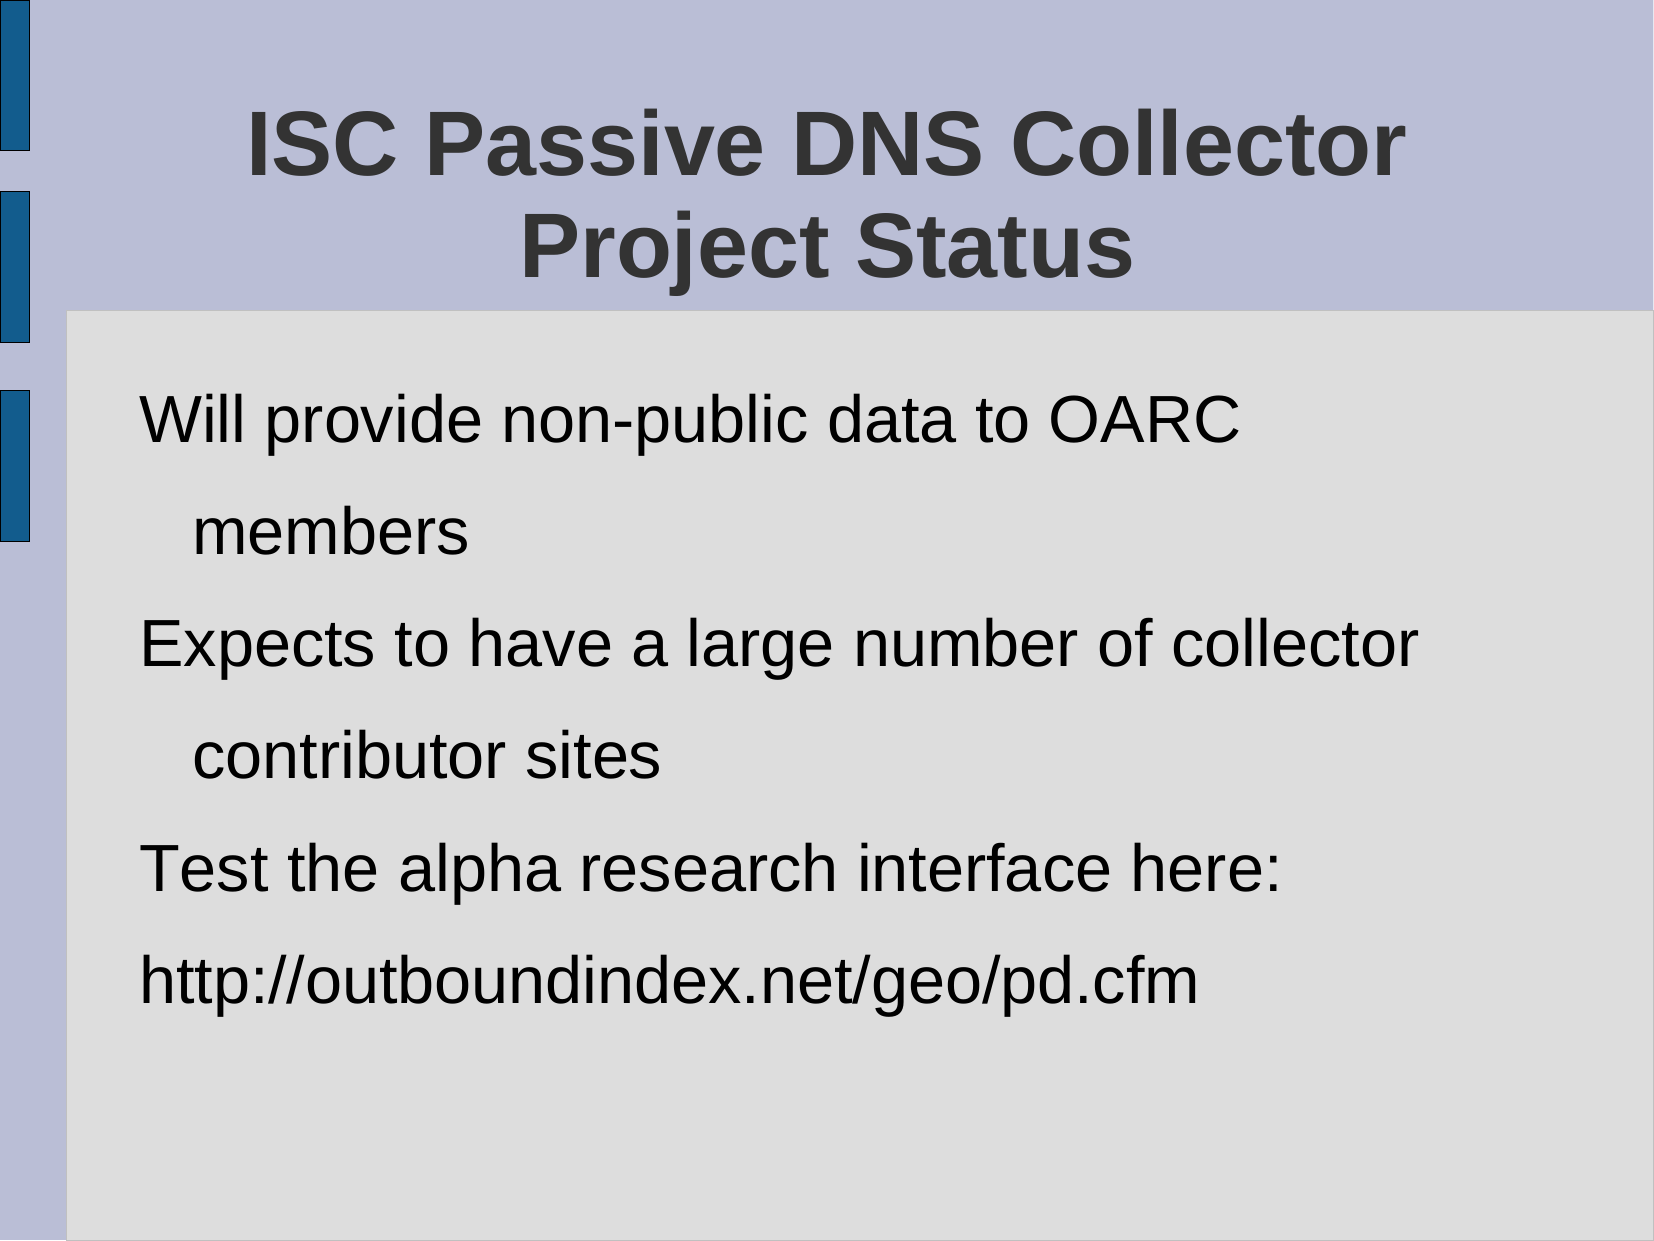

# ISC Passive DNS Collector Project Status
Will provide non-public data to OARC members
Expects to have a large number of collector contributor sites
Test the alpha research interface here:
http://outboundindex.net/geo/pd.cfm